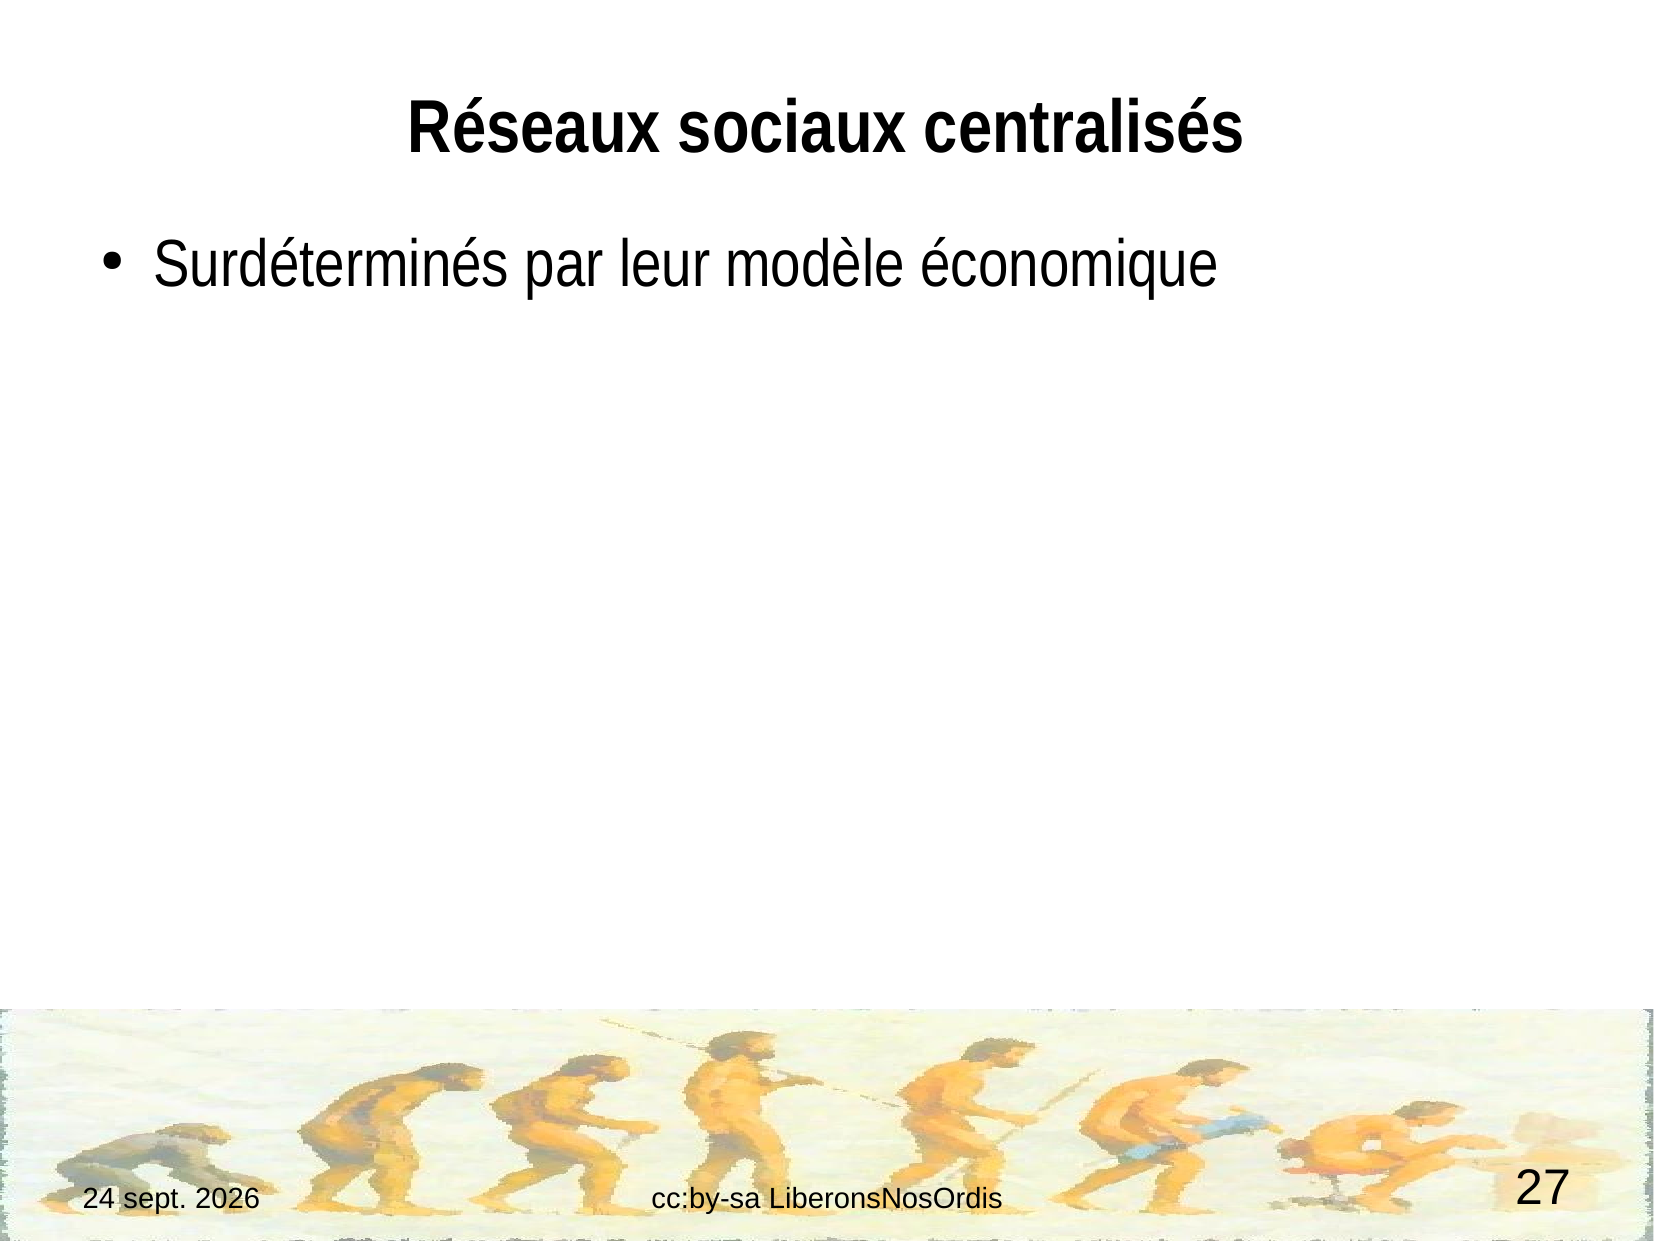

# Réseaux sociaux centralisés
Surdéterminés par leur modèle économique
cc:by-sa LiberonsNosOrdis
27